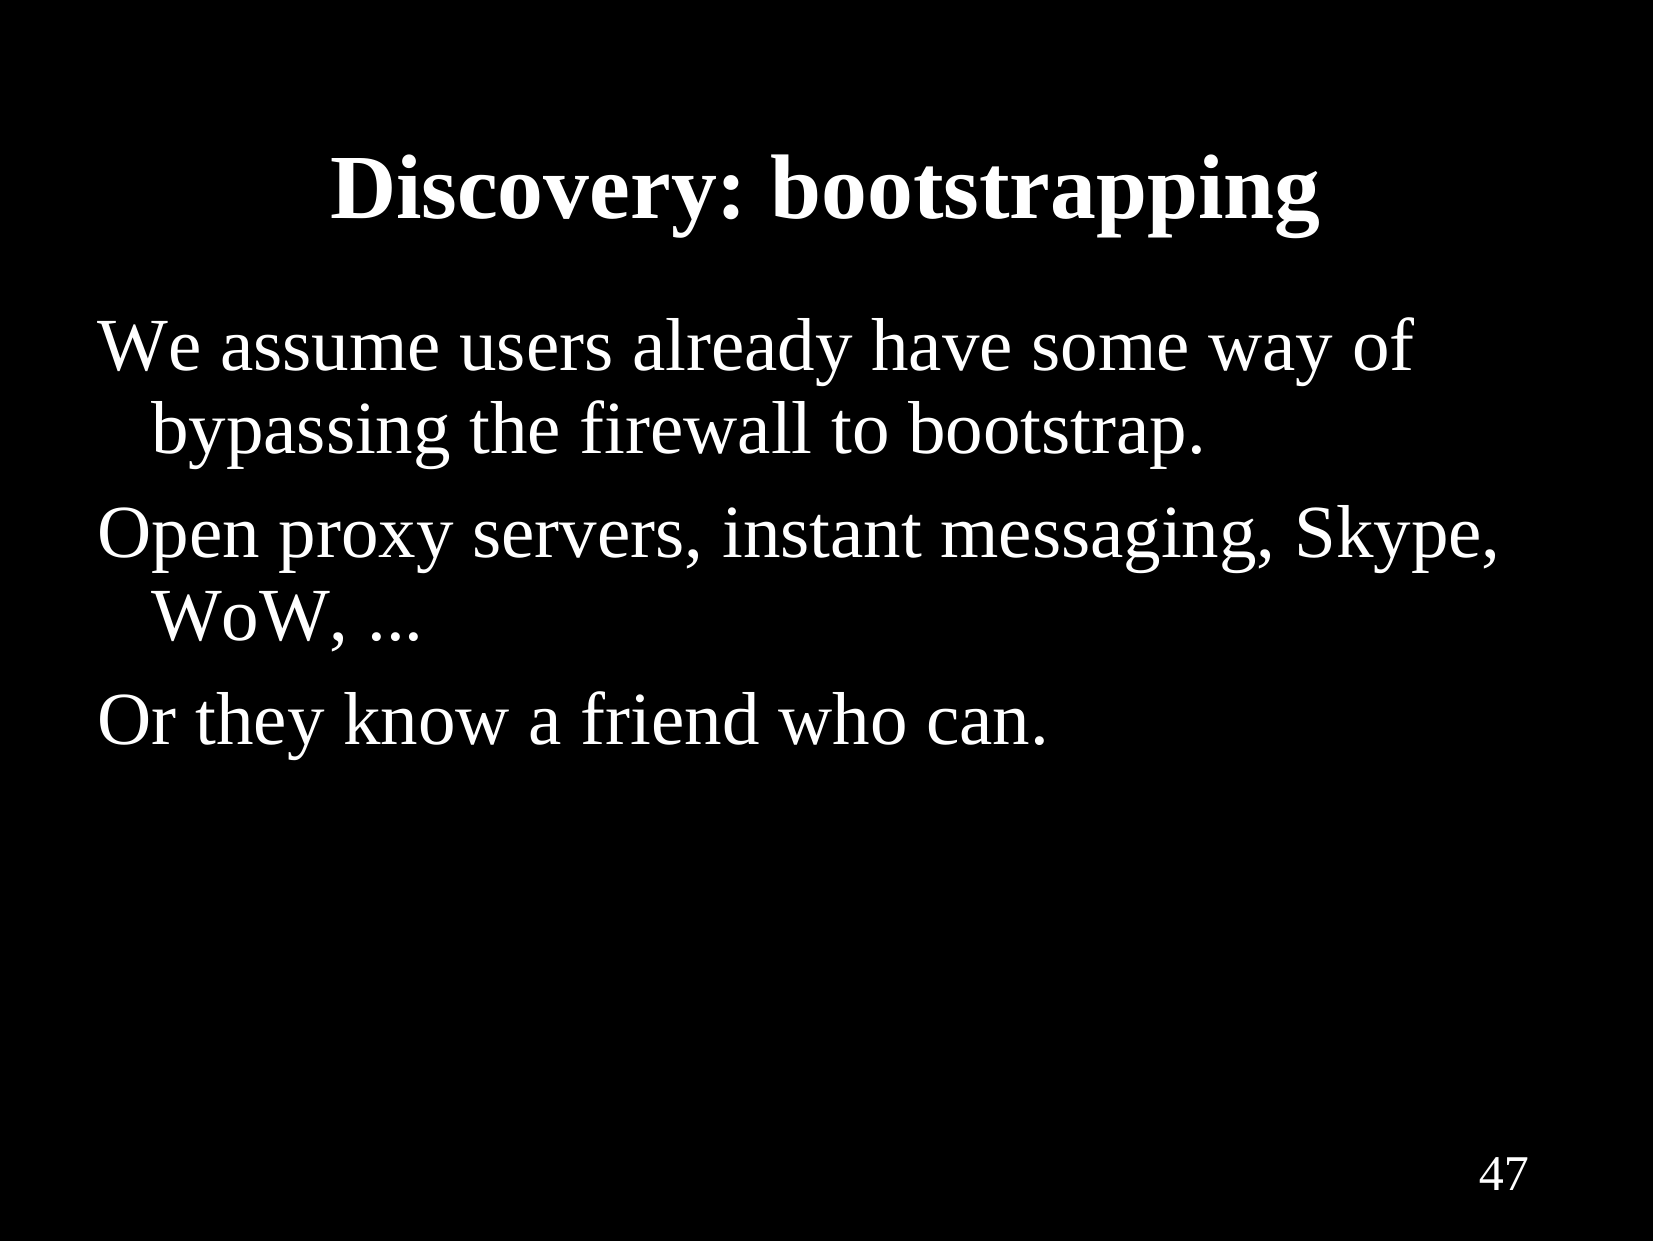

# Discovery: bootstrapping
We assume users already have some way of bypassing the firewall to bootstrap.
Open proxy servers, instant messaging, Skype, WoW, ...
Or they know a friend who can.